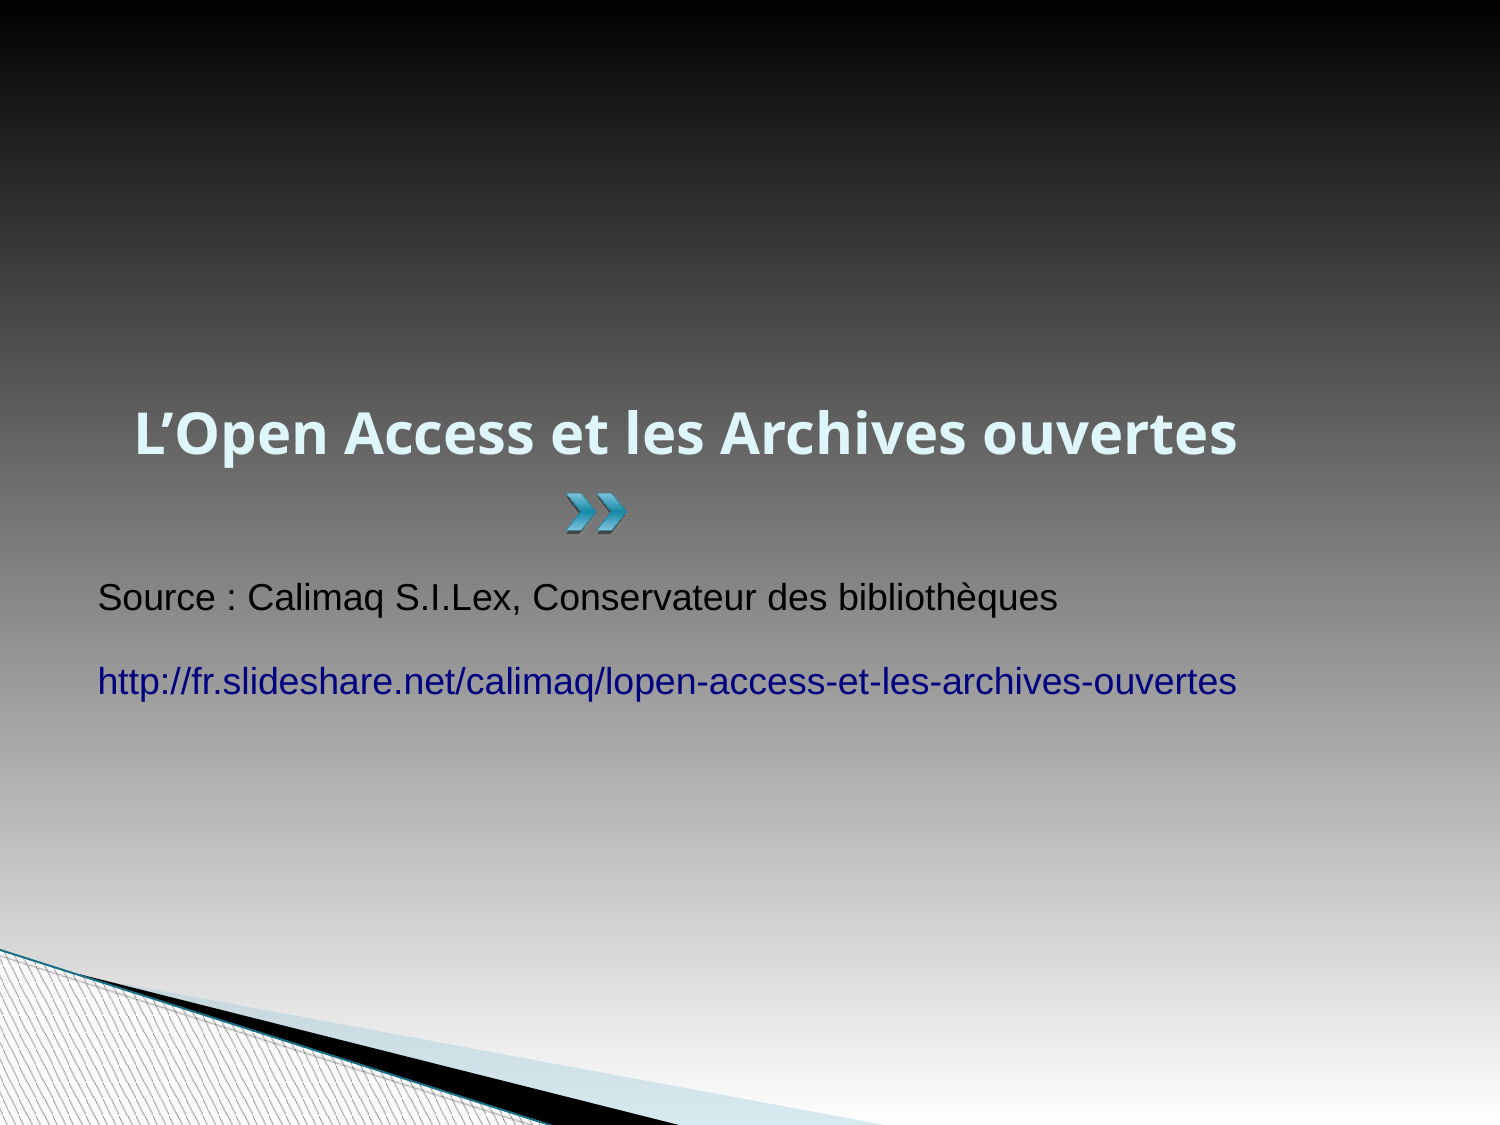

# L’Open Access et les Archives ouvertes
Source : Calimaq S.I.Lex, Conservateur des bibliothèques
http://fr.slideshare.net/calimaq/lopen-access-et-les-archives-ouvertes
ENSSIB. 19/05/10